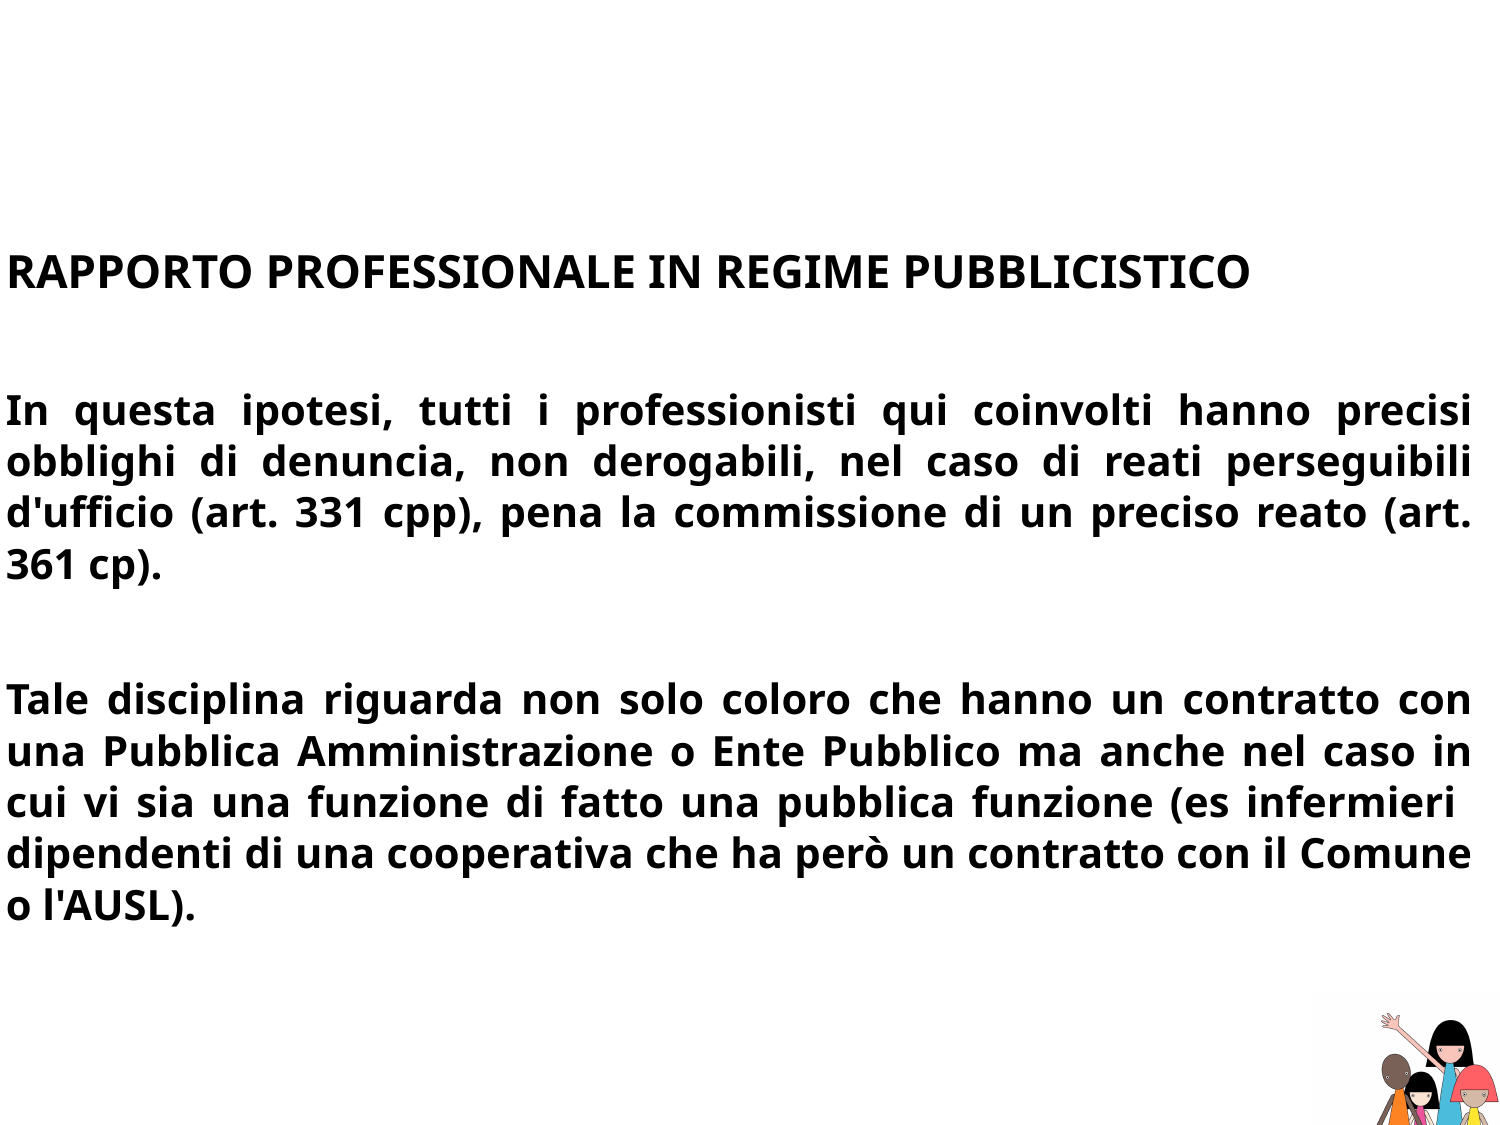

RAPPORTO PROFESSIONALE IN REGIME PUBBLICISTICO
In questa ipotesi, tutti i professionisti qui coinvolti hanno precisi obblighi di denuncia, non derogabili, nel caso di reati perseguibili d'ufficio (art. 331 cpp), pena la commissione di un preciso reato (art. 361 cp).
Tale disciplina riguarda non solo coloro che hanno un contratto con una Pubblica Amministrazione o Ente Pubblico ma anche nel caso in cui vi sia una funzione di fatto una pubblica funzione (es infermieri dipendenti di una cooperativa che ha però un contratto con il Comune o l'AUSL).